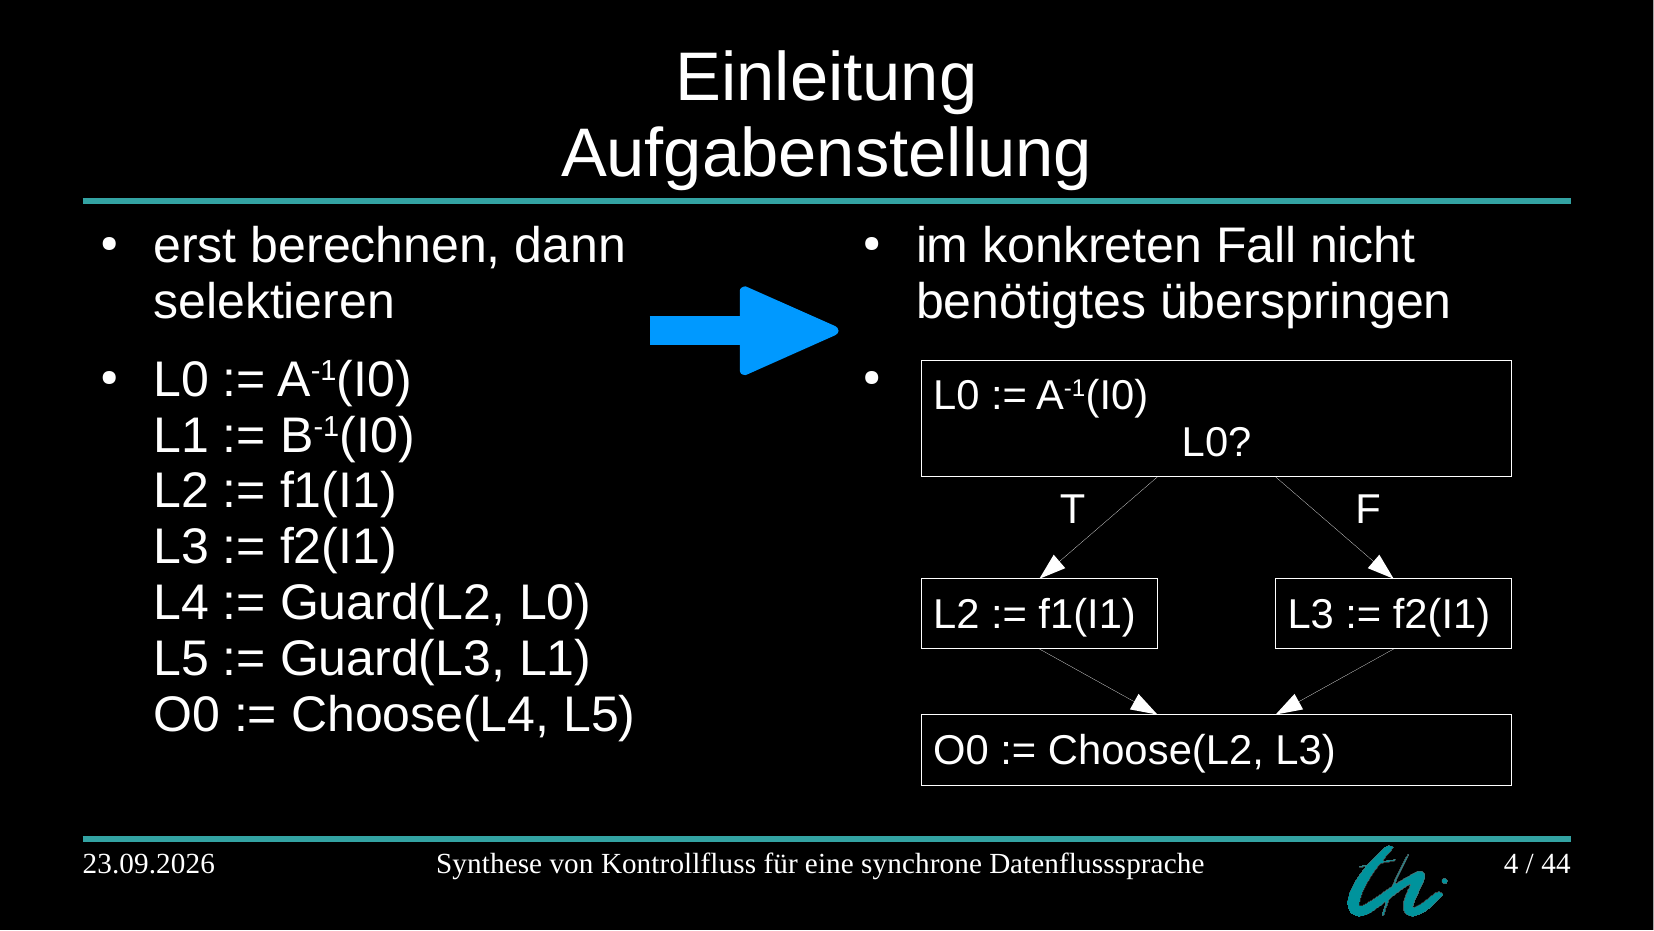

# Einleitung Aufgabenstellung
erst berechnen, dann selektieren
L0 := A-1(I0)
L1 := B-1(I0)
L2 := f1(I1)
L3 := f2(I1)
L4 := Guard(L2, L0)
L5 := Guard(L3, L1)
O0 := Choose(L4, L5)
im konkreten Fall nicht benötigtes überspringen
L0 := A-1(I0)
L0?
T
F
L2 := f1(I1)
L3 := f2(I1)
O0 := Choose(L2, L3)
Synthese von Kontrollfluss für eine synchrone Datenflusssprache
4